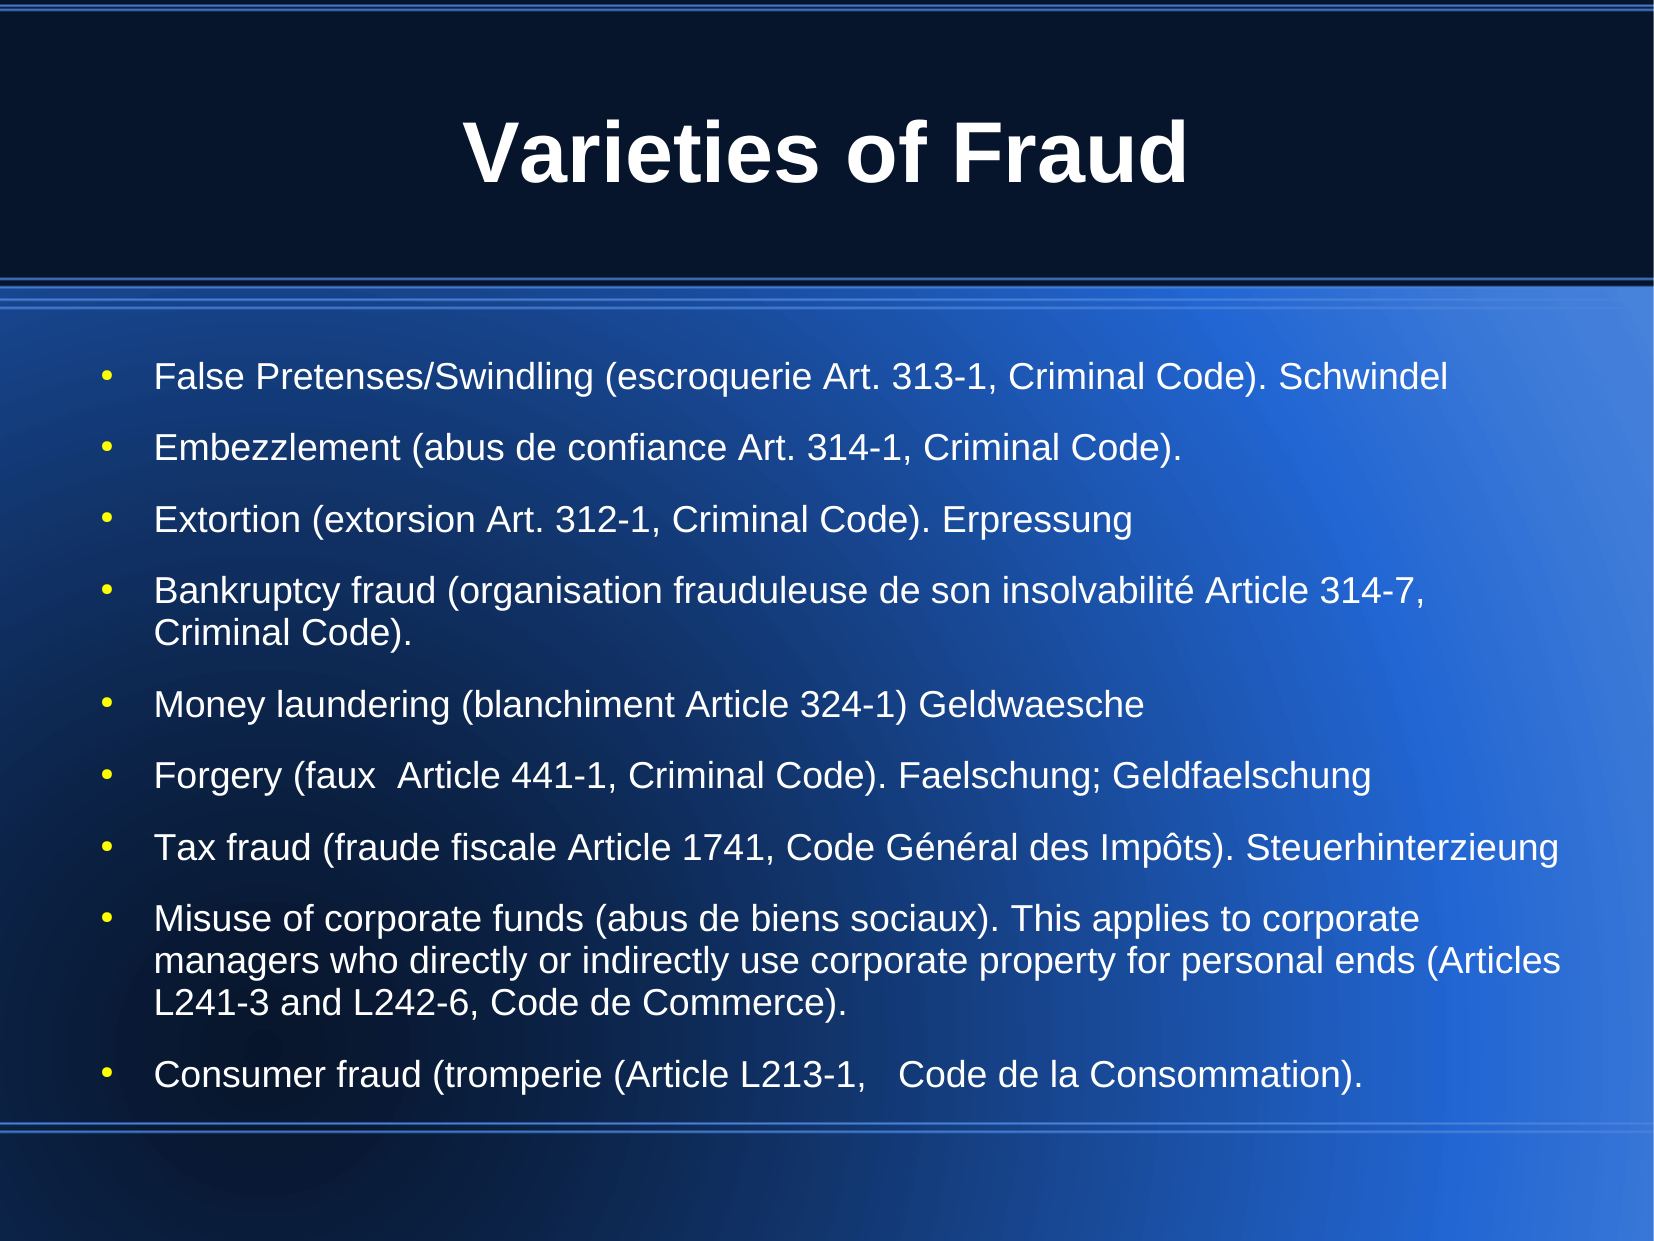

# Varieties of Fraud
False Pretenses/Swindling (escroquerie Art. 313-1, Criminal Code). Schwindel
Embezzlement (abus de confiance Art. 314-1, Criminal Code).
Extortion (extorsion Art. 312-1, Criminal Code). Erpressung
Bankruptcy fraud (organisation frauduleuse de son insolvabilité Article 314-7, Criminal Code).
Money laundering (blanchiment Article 324-1) Geldwaesche
Forgery (faux Article 441-1, Criminal Code). Faelschung; Geldfaelschung
Tax fraud (fraude fiscale Article 1741, Code Général des Impôts). Steuerhinterzieung
Misuse of corporate funds (abus de biens sociaux). This applies to corporate managers who directly or indirectly use corporate property for personal ends (Articles L241-3 and L242-6, Code de Commerce).
Consumer fraud (tromperie (Article L213-1, Code de la Consommation).